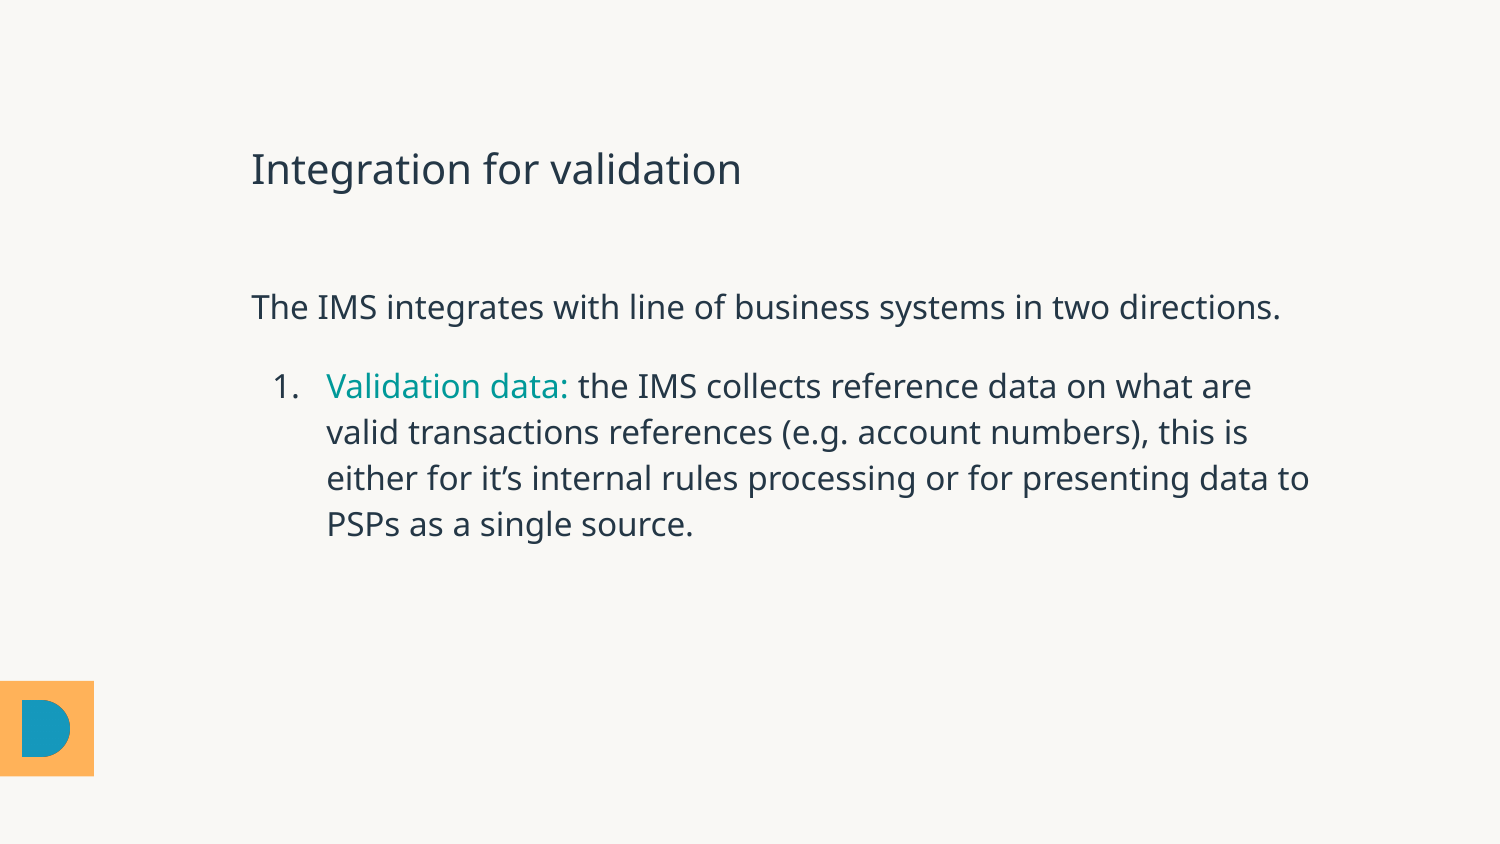

# Integration for validation
The IMS integrates with line of business systems in two directions.
Validation data: the IMS collects reference data on what are valid transactions references (e.g. account numbers), this is either for it’s internal rules processing or for presenting data to PSPs as a single source.